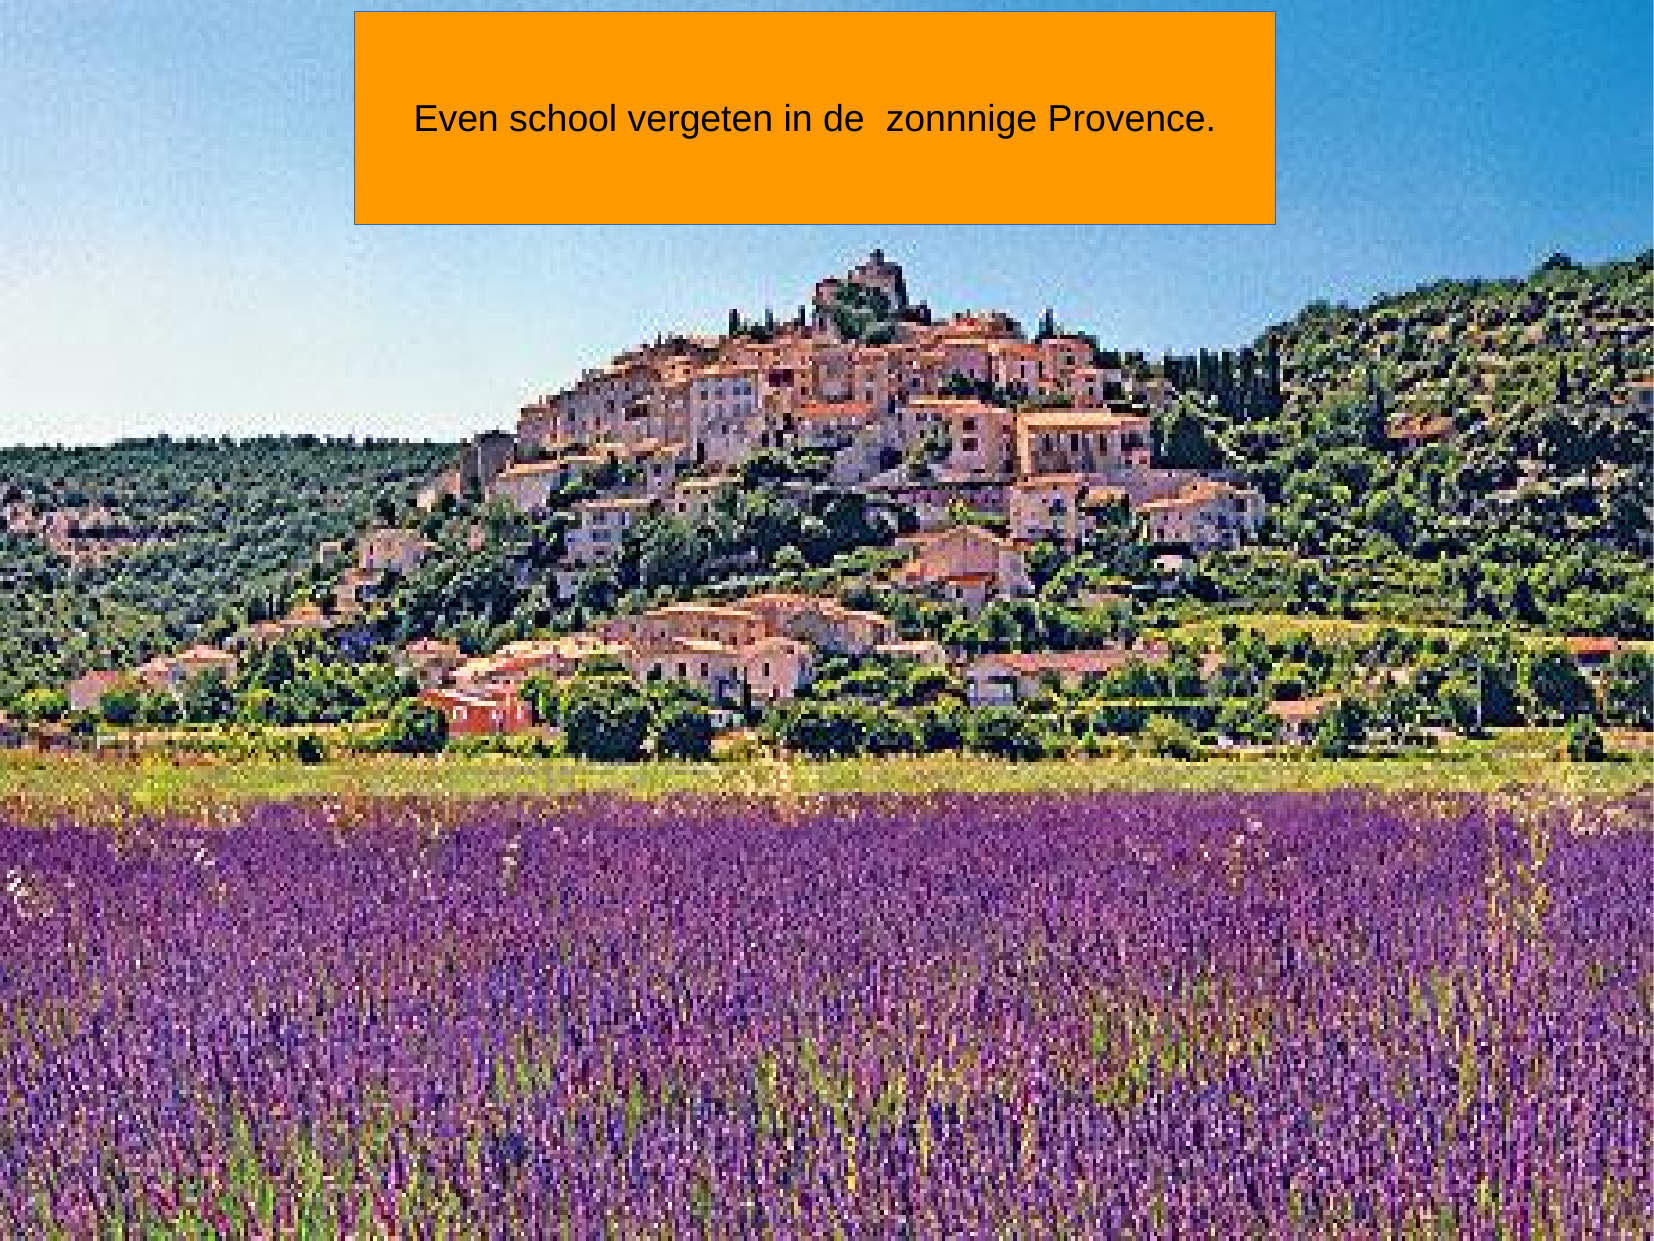

Even school vergeten in de zonnnige Provence.